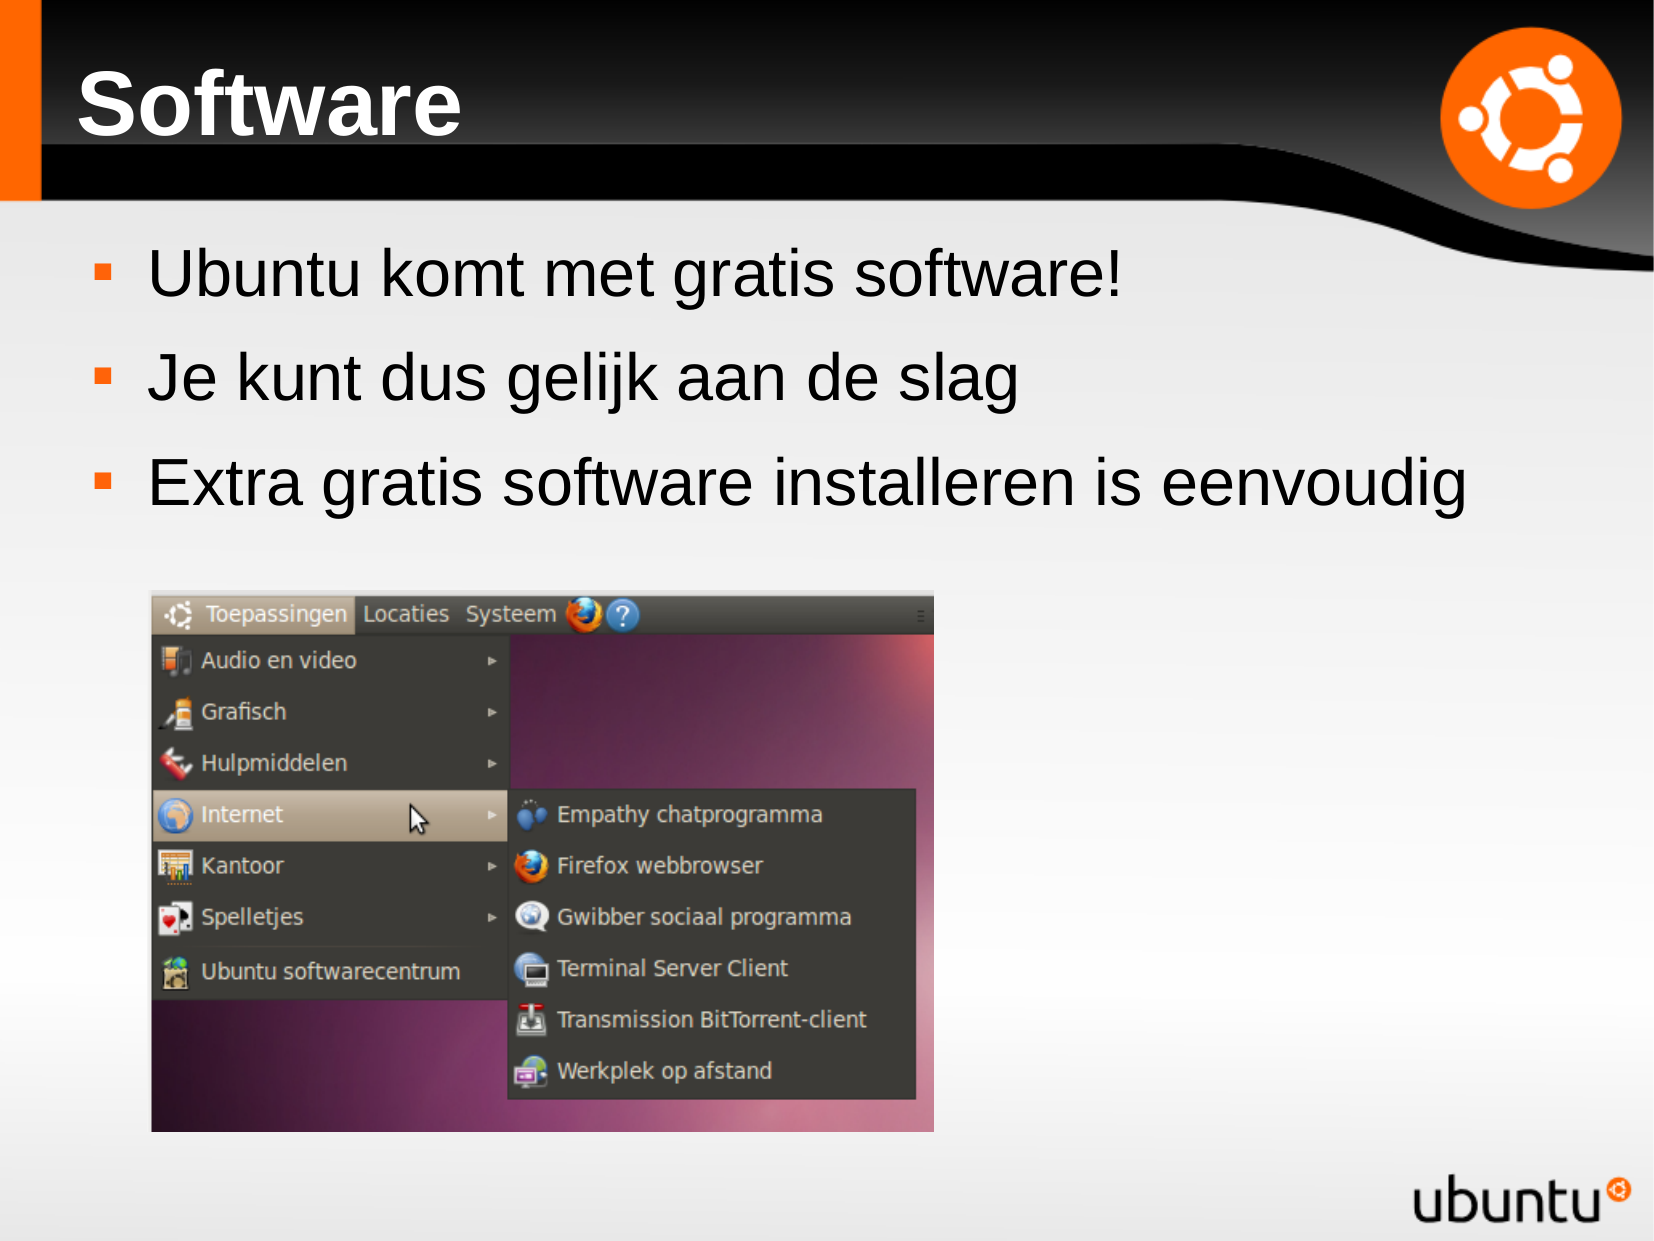

# Software
Ubuntu komt met gratis software!
Je kunt dus gelijk aan de slag
Extra gratis software installeren is eenvoudig